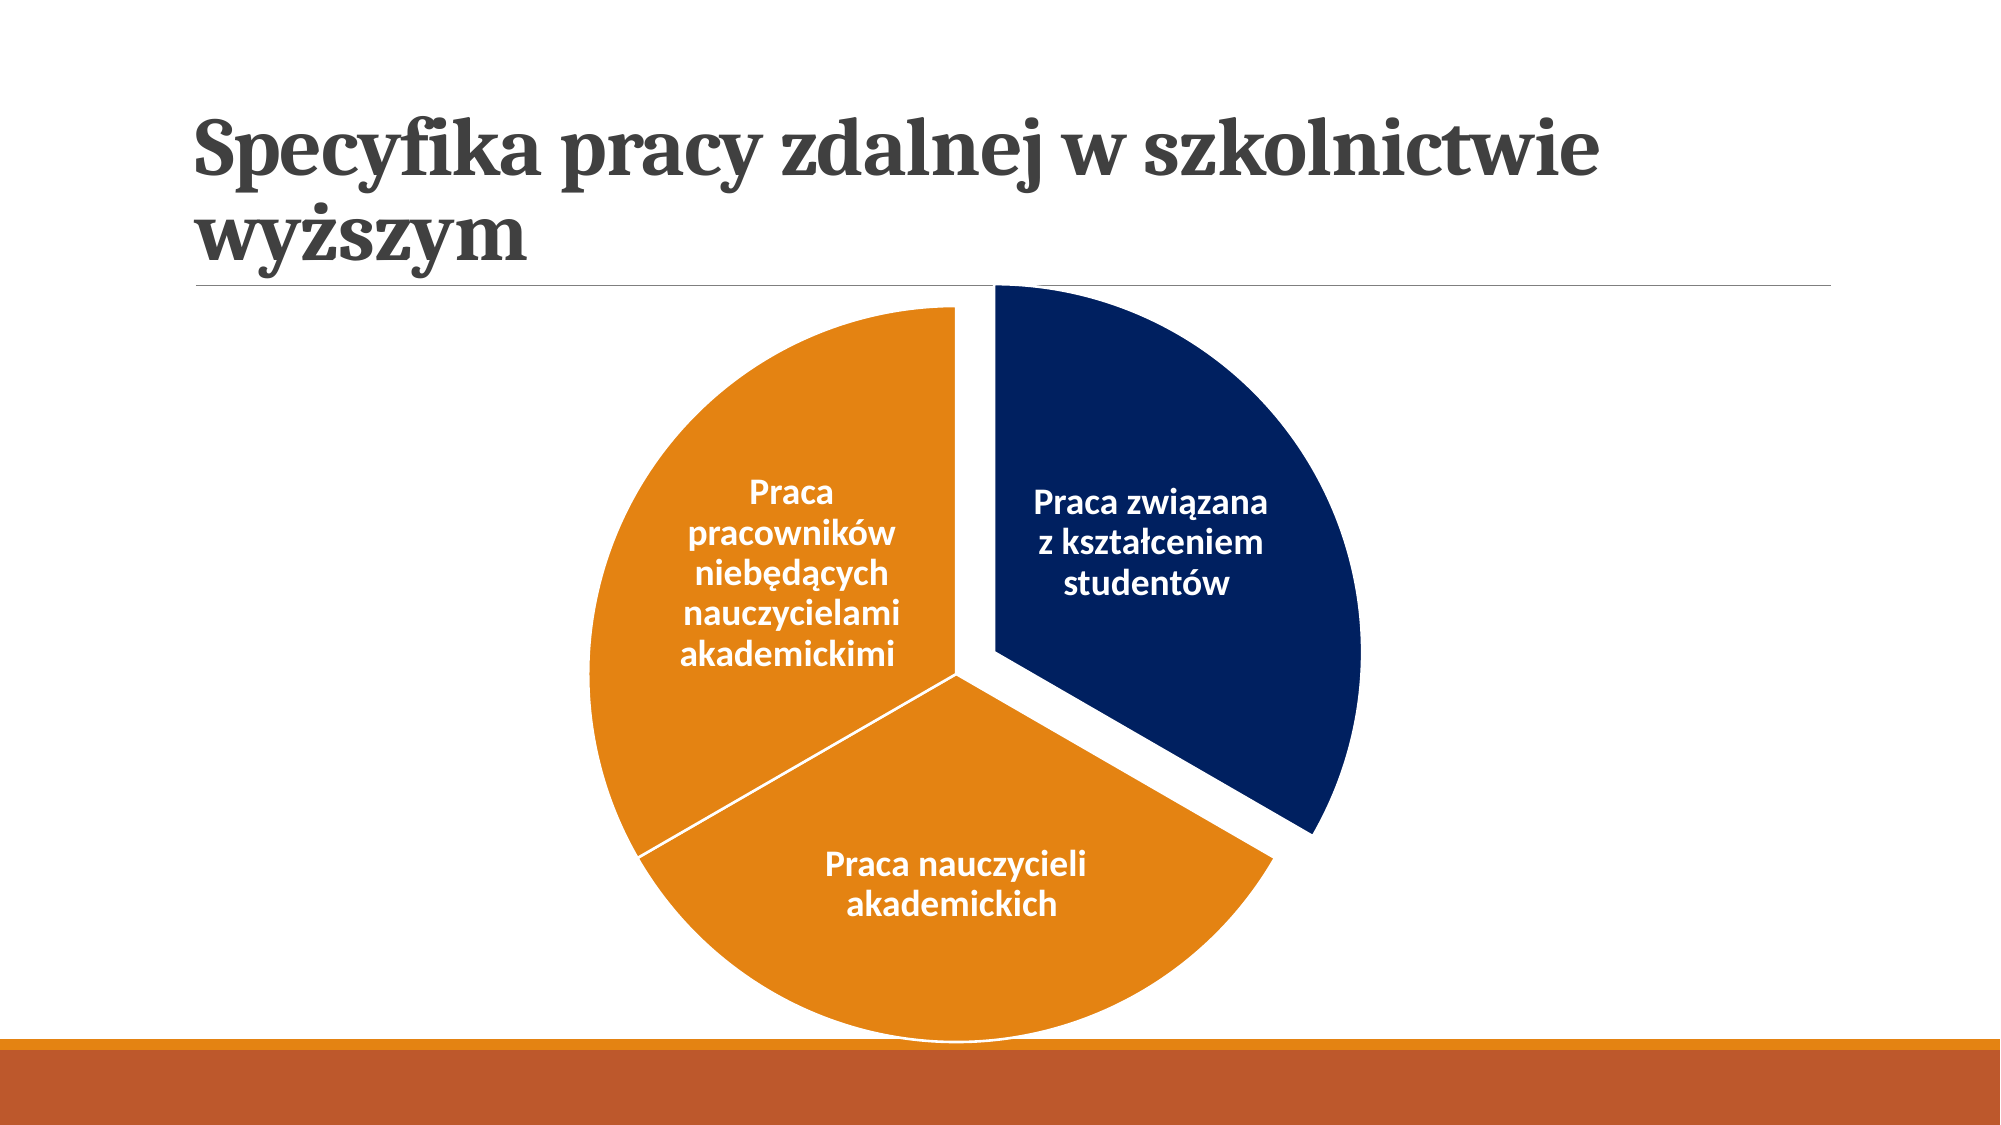

# Specyfika pracy zdalnej w szkolnictwie wyższym
Praca związana z kształceniem studentów
Praca nauczycieli akademickich
Praca pracowników niebędących nauczycielami akademickimi